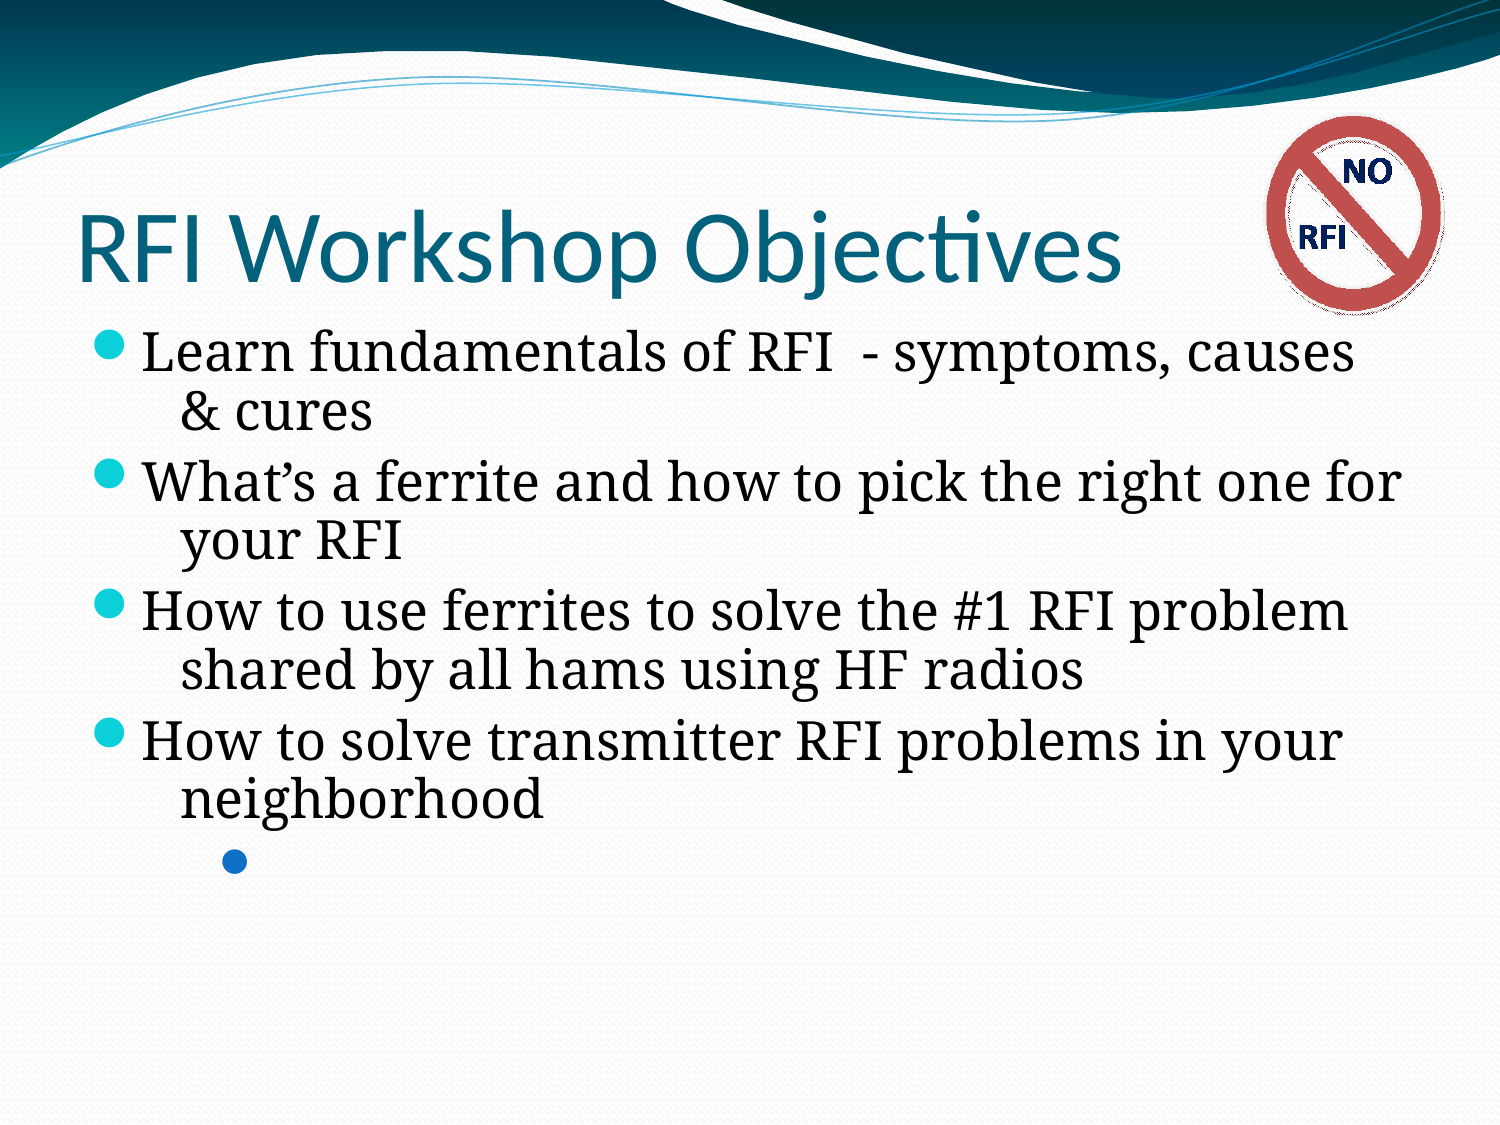

# RFI Workshop Objectives
Learn fundamentals of RFI - symptoms, causes & cures
What’s a ferrite and how to pick the right one for your RFI
How to use ferrites to solve the #1 RFI problem shared by all hams using HF radios
How to solve transmitter RFI problems in your neighborhood